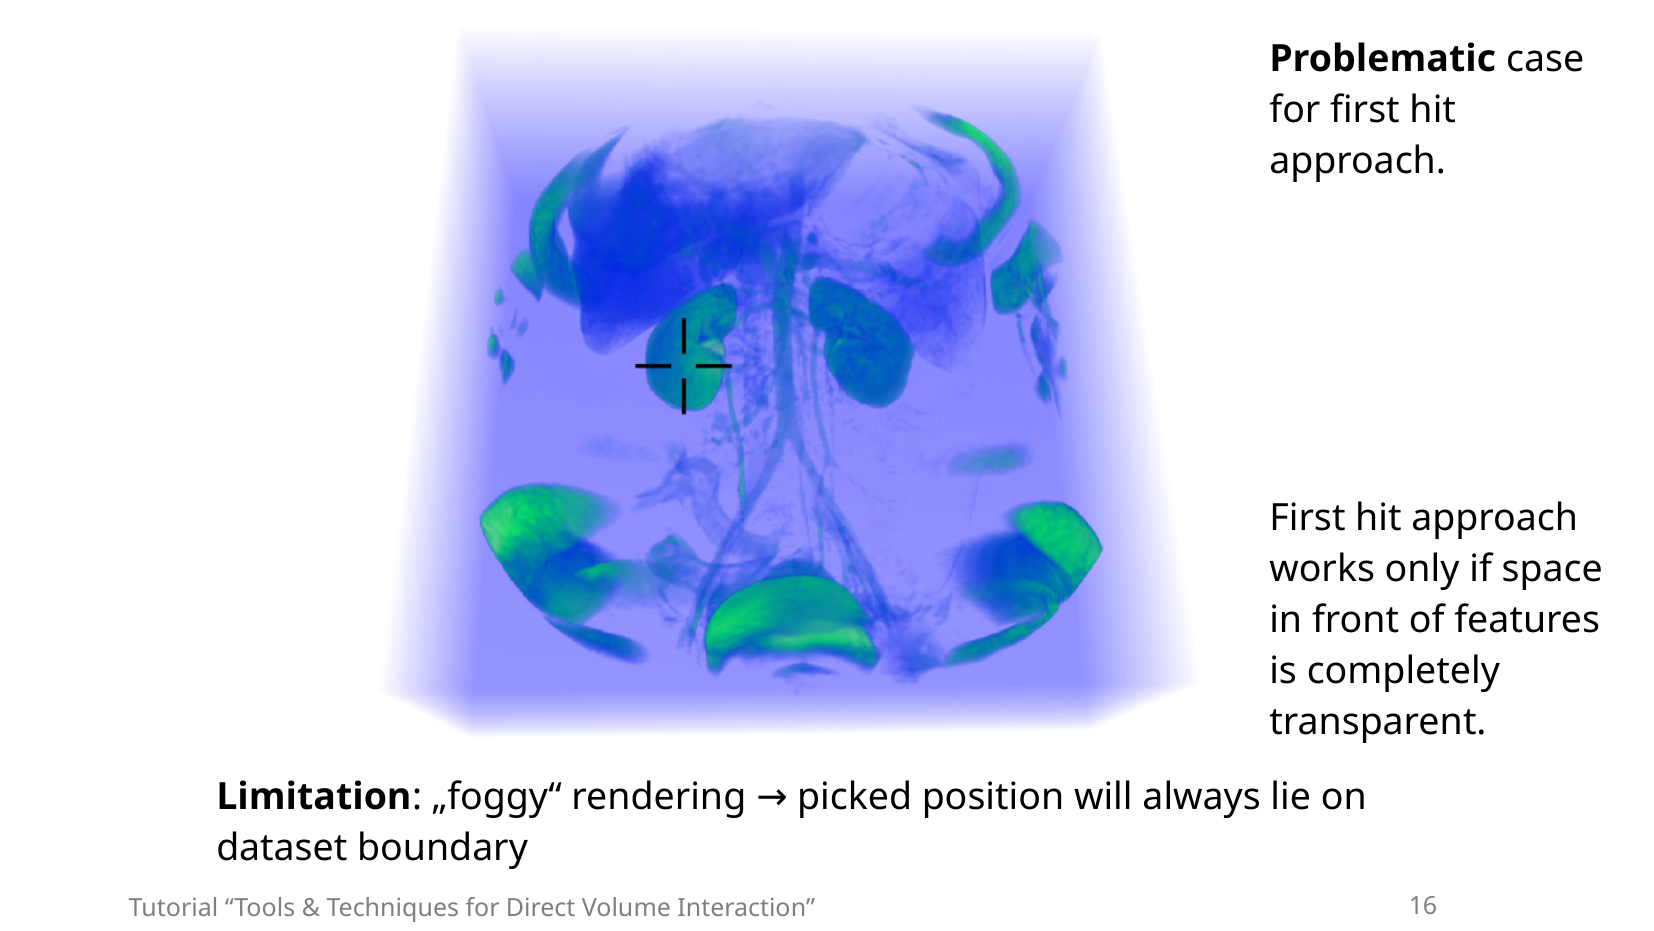

Problematic case for first hit approach.
First hit approach works only if space in front of features is completely transparent.
Limitation: „foggy“ rendering → picked position will always lie on
dataset boundary
16
Alexander Wiebel - Vortrag Fachhochschule Flensburg
2011-06-27